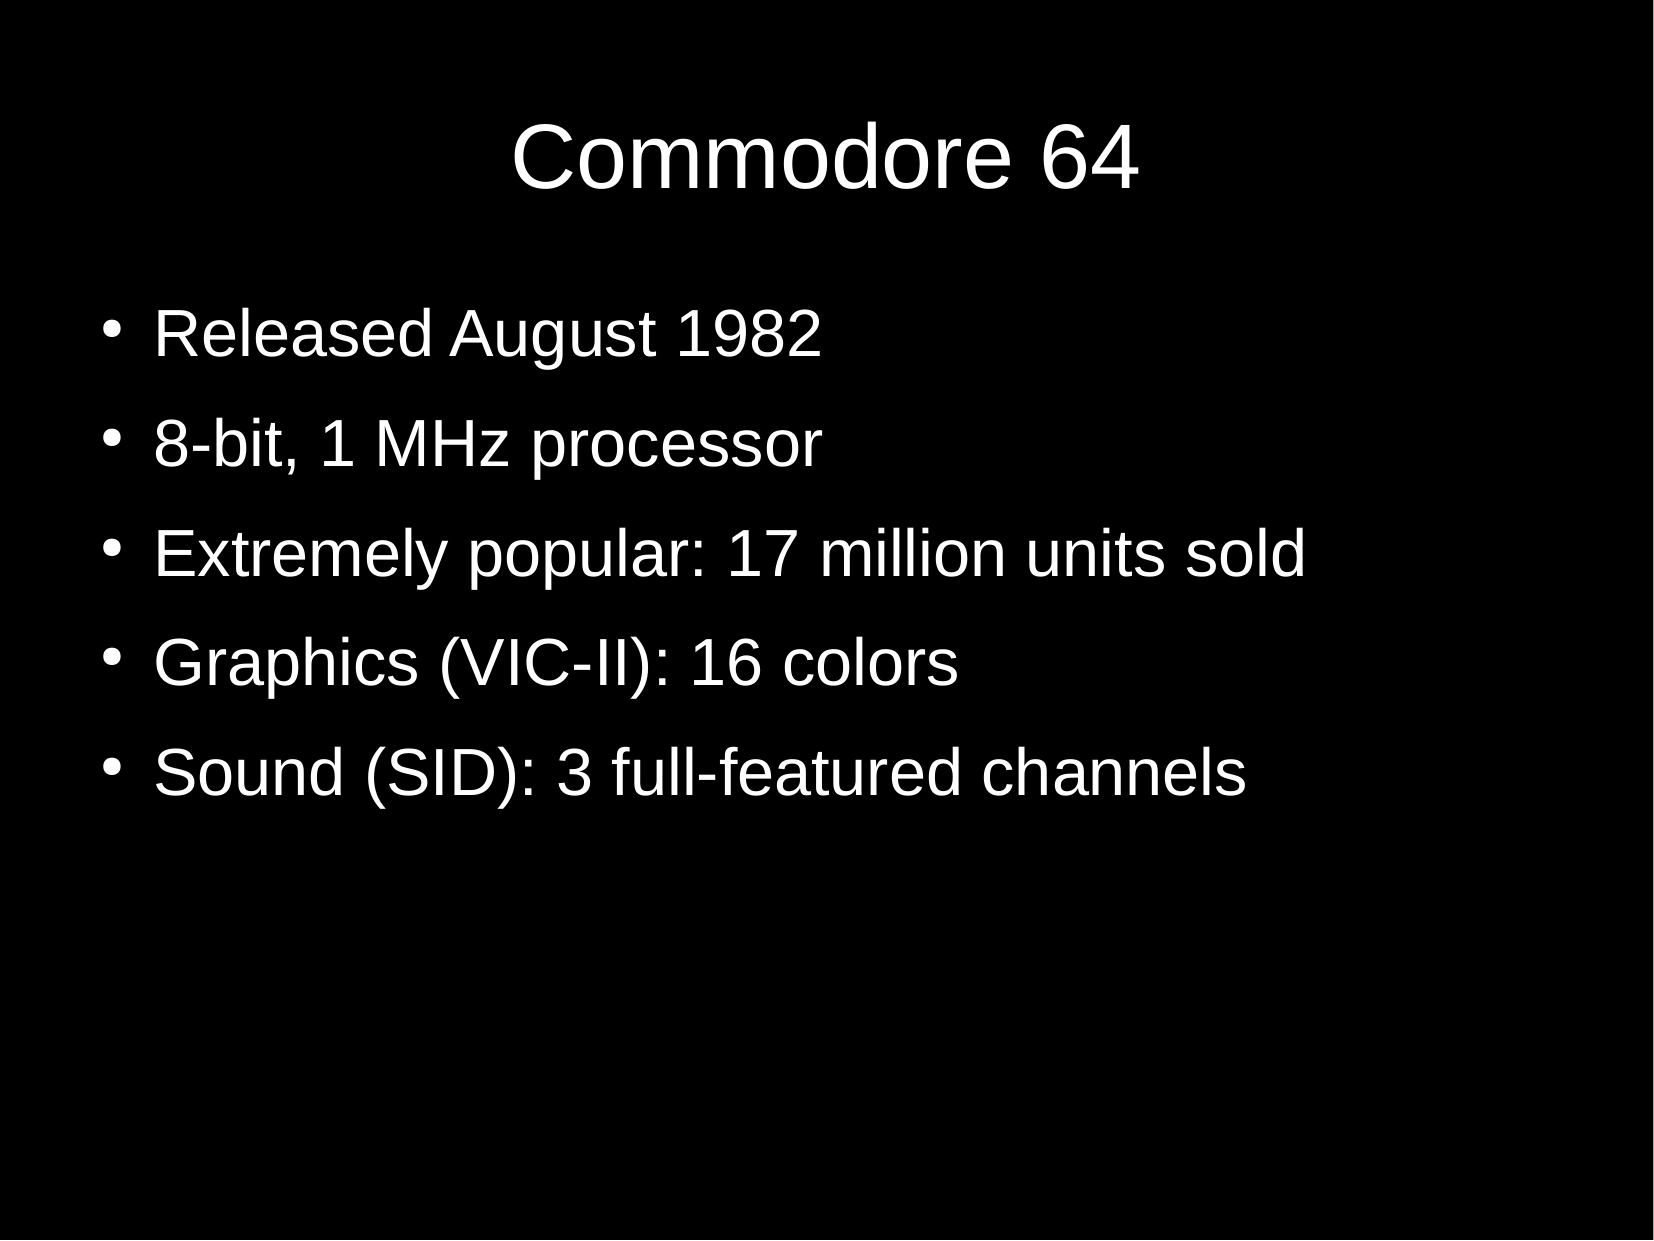

# Commodore 64
Released August 1982
8-bit, 1 MHz processor
Extremely popular: 17 million units sold
Graphics (VIC-II): 16 colors
Sound (SID): 3 full-featured channels